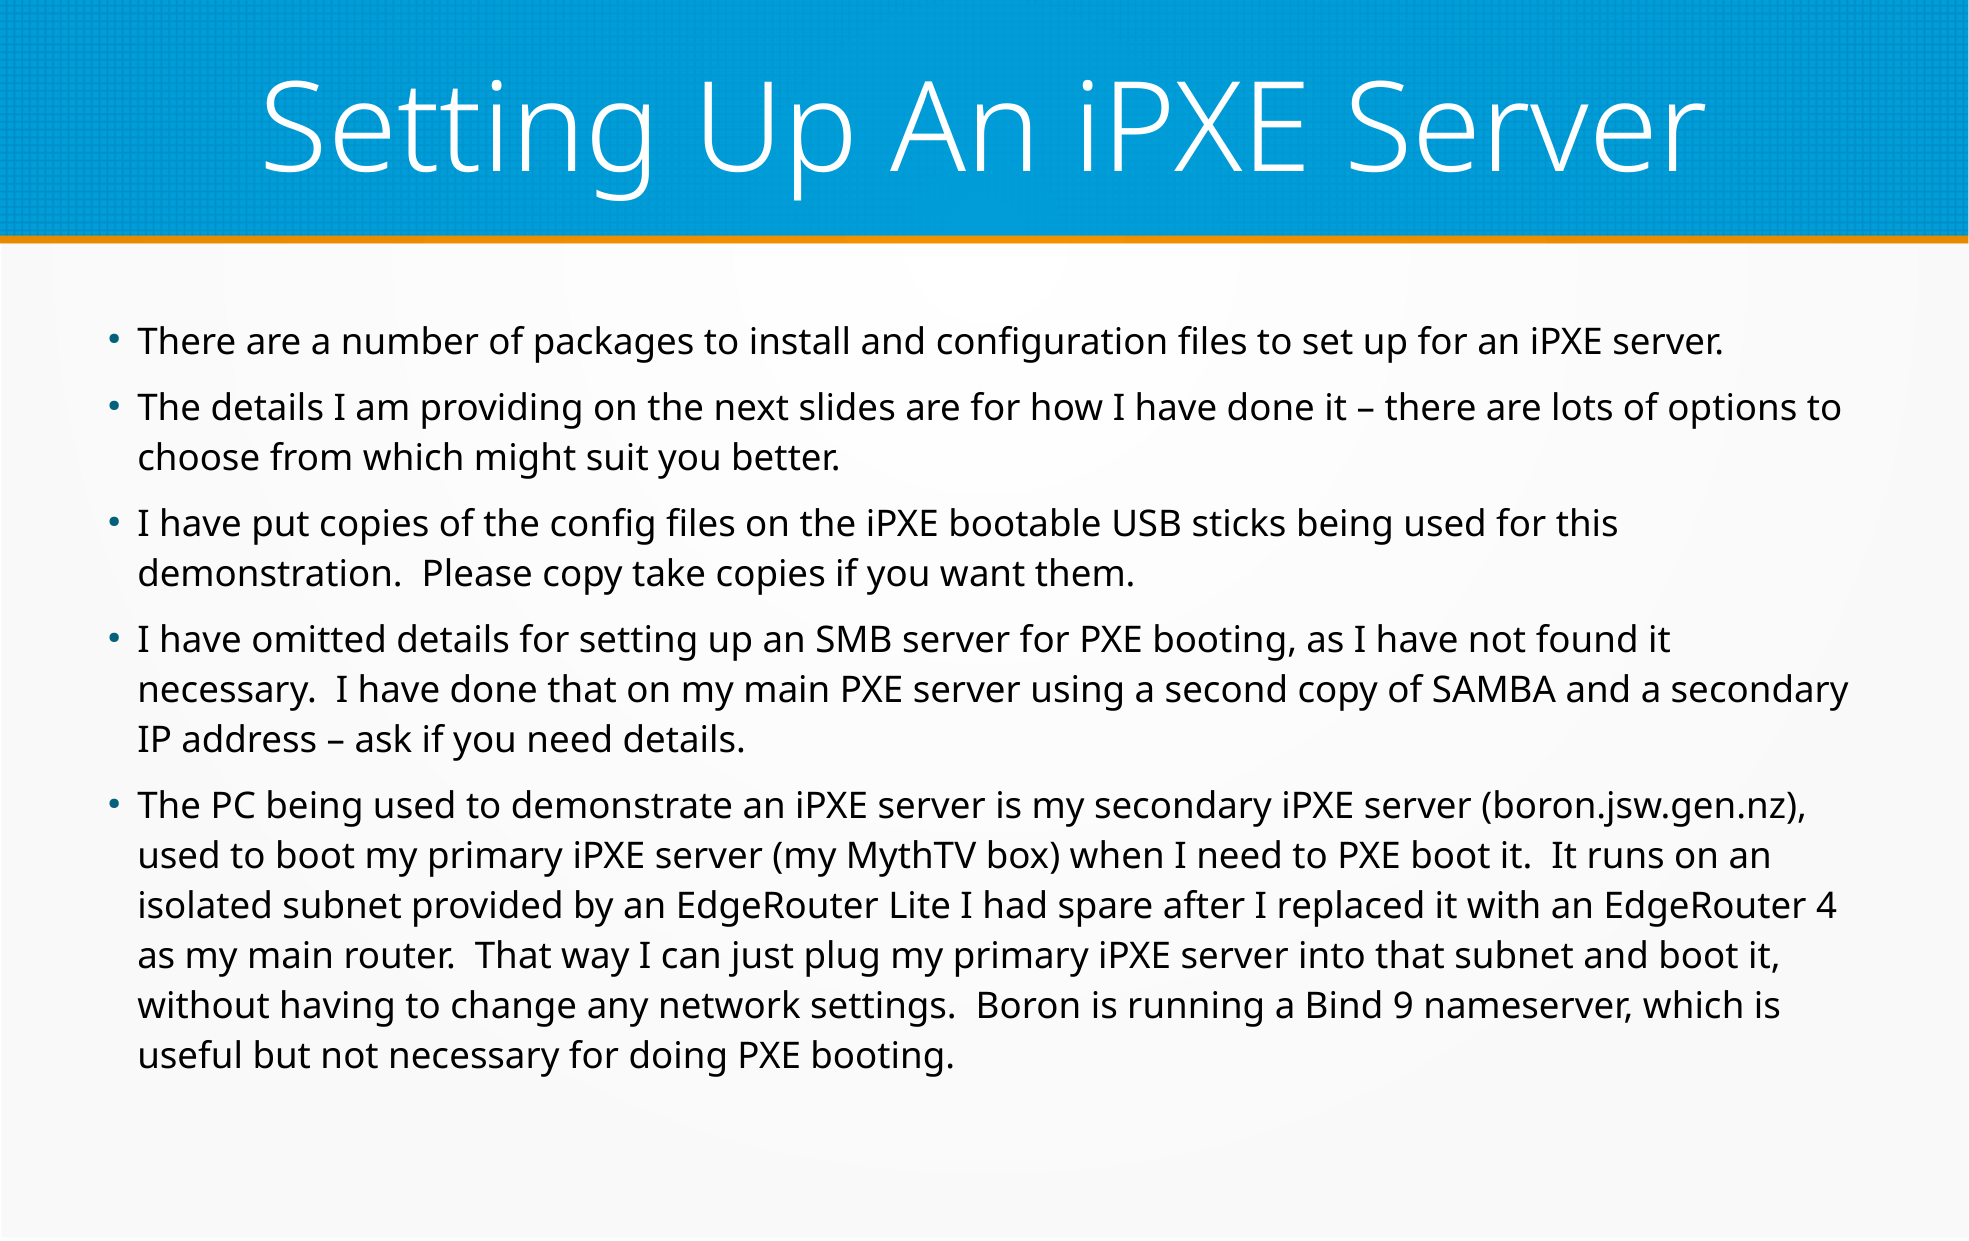

# Setting Up An iPXE Server
There are a number of packages to install and configuration files to set up for an iPXE server.
The details I am providing on the next slides are for how I have done it – there are lots of options to choose from which might suit you better.
I have put copies of the config files on the iPXE bootable USB sticks being used for this demonstration. Please copy take copies if you want them.
I have omitted details for setting up an SMB server for PXE booting, as I have not found it necessary. I have done that on my main PXE server using a second copy of SAMBA and a secondary IP address – ask if you need details.
The PC being used to demonstrate an iPXE server is my secondary iPXE server (boron.jsw.gen.nz), used to boot my primary iPXE server (my MythTV box) when I need to PXE boot it. It runs on an isolated subnet provided by an EdgeRouter Lite I had spare after I replaced it with an EdgeRouter 4 as my main router. That way I can just plug my primary iPXE server into that subnet and boot it, without having to change any network settings. Boron is running a Bind 9 nameserver, which is useful but not necessary for doing PXE booting.